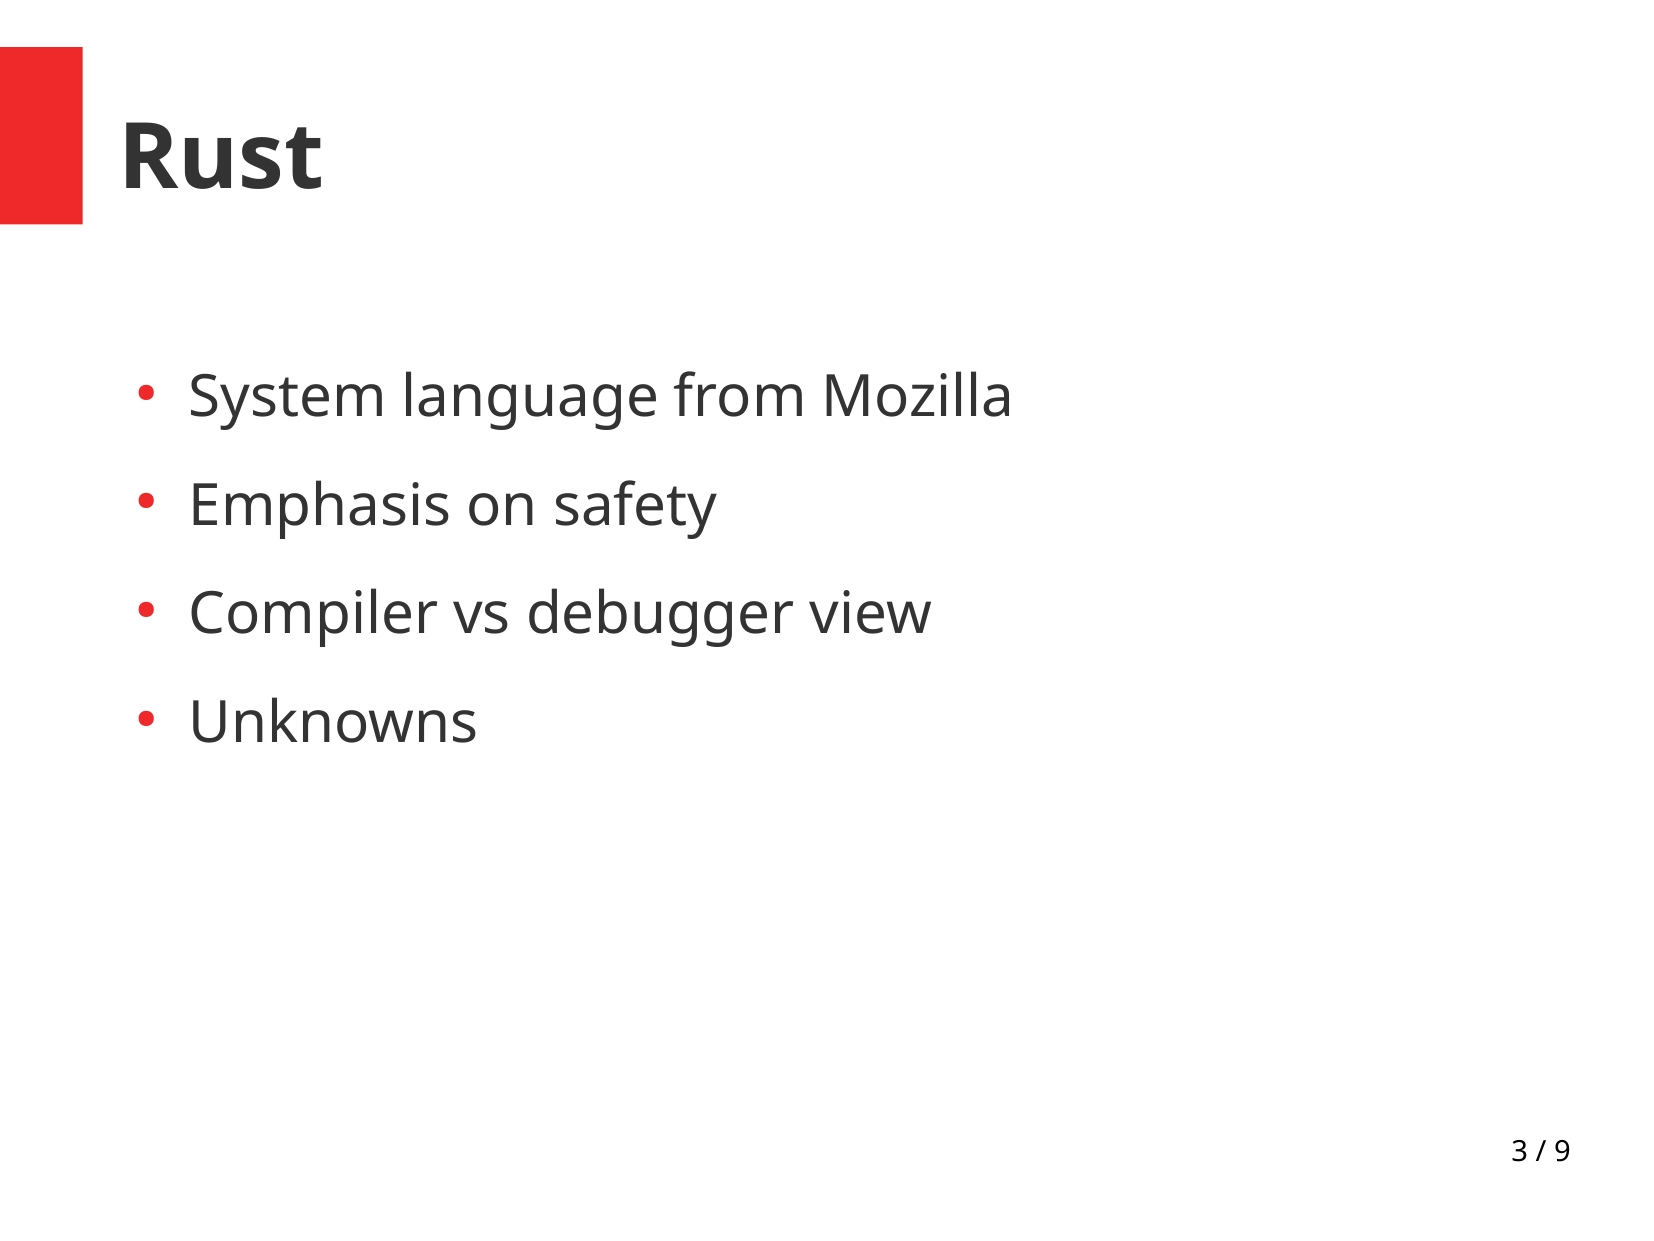

# Rust
System language from Mozilla
Emphasis on safety
Compiler vs debugger view
Unknowns
3